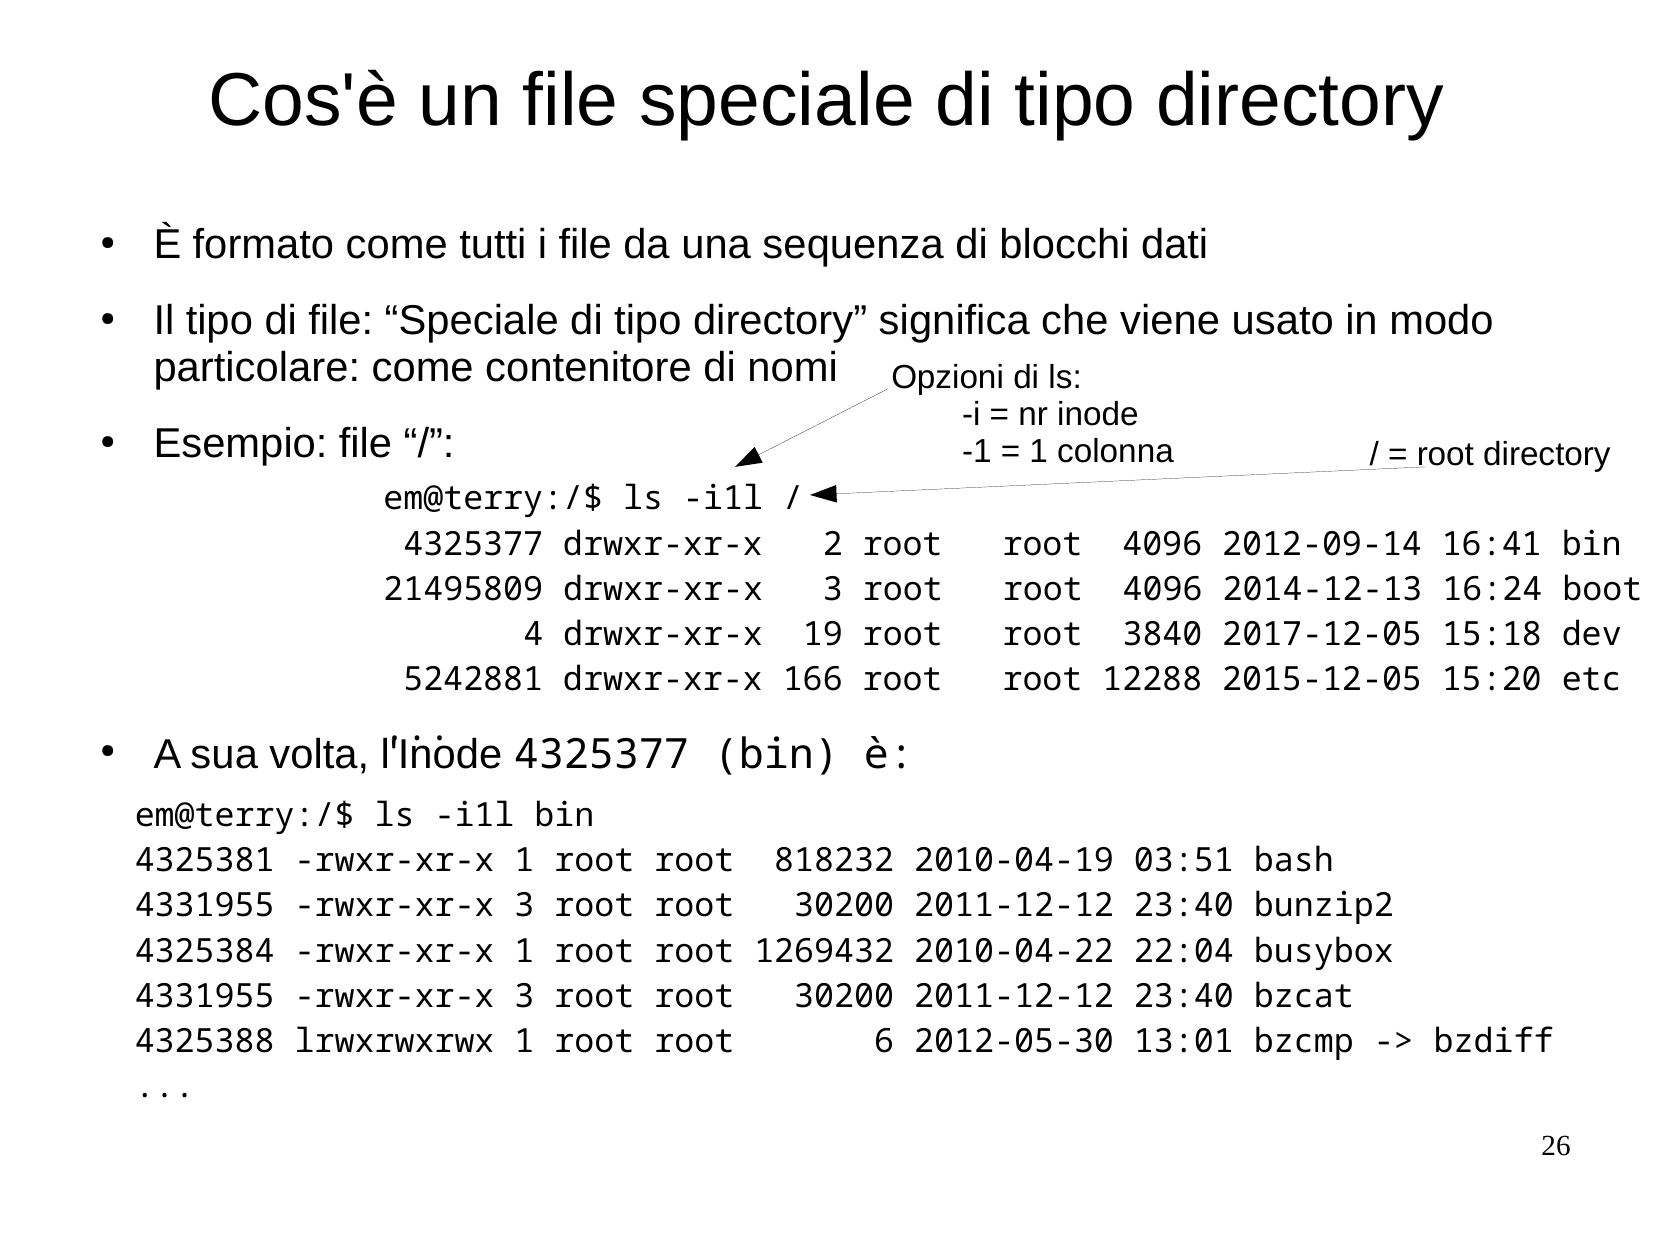

# Cos'è un file speciale di tipo directory
È formato come tutti i file da una sequenza di blocchi dati
Il tipo di file: “Speciale di tipo directory” significa che viene usato in modo particolare: come contenitore di nomi
Esempio: file “/”:
A sua volta, l'Inode 4325377 (bin) è:
Opzioni di ls:
-i = nr inode
-1 = 1 colonna
/ = root directory
em@terry:/$ ls -i1l /
 4325377 drwxr-xr-x 2 root root 4096 2012-09-14 16:41 bin
21495809 drwxr-xr-x 3 root root 4096 2014-12-13 16:24 boot
 4 drwxr-xr-x 19 root root 3840 2017-12-05 15:18 dev
 5242881 drwxr-xr-x 166 root root 12288 2015-12-05 15:20 etc
...
em@terry:/$ ls -i1l bin
4325381 -rwxr-xr-x 1 root root 818232 2010-04-19 03:51 bash
4331955 -rwxr-xr-x 3 root root 30200 2011-12-12 23:40 bunzip2
4325384 -rwxr-xr-x 1 root root 1269432 2010-04-22 22:04 busybox
4331955 -rwxr-xr-x 3 root root 30200 2011-12-12 23:40 bzcat
4325388 lrwxrwxrwx 1 root root 6 2012-05-30 13:01 bzcmp -> bzdiff
...
26